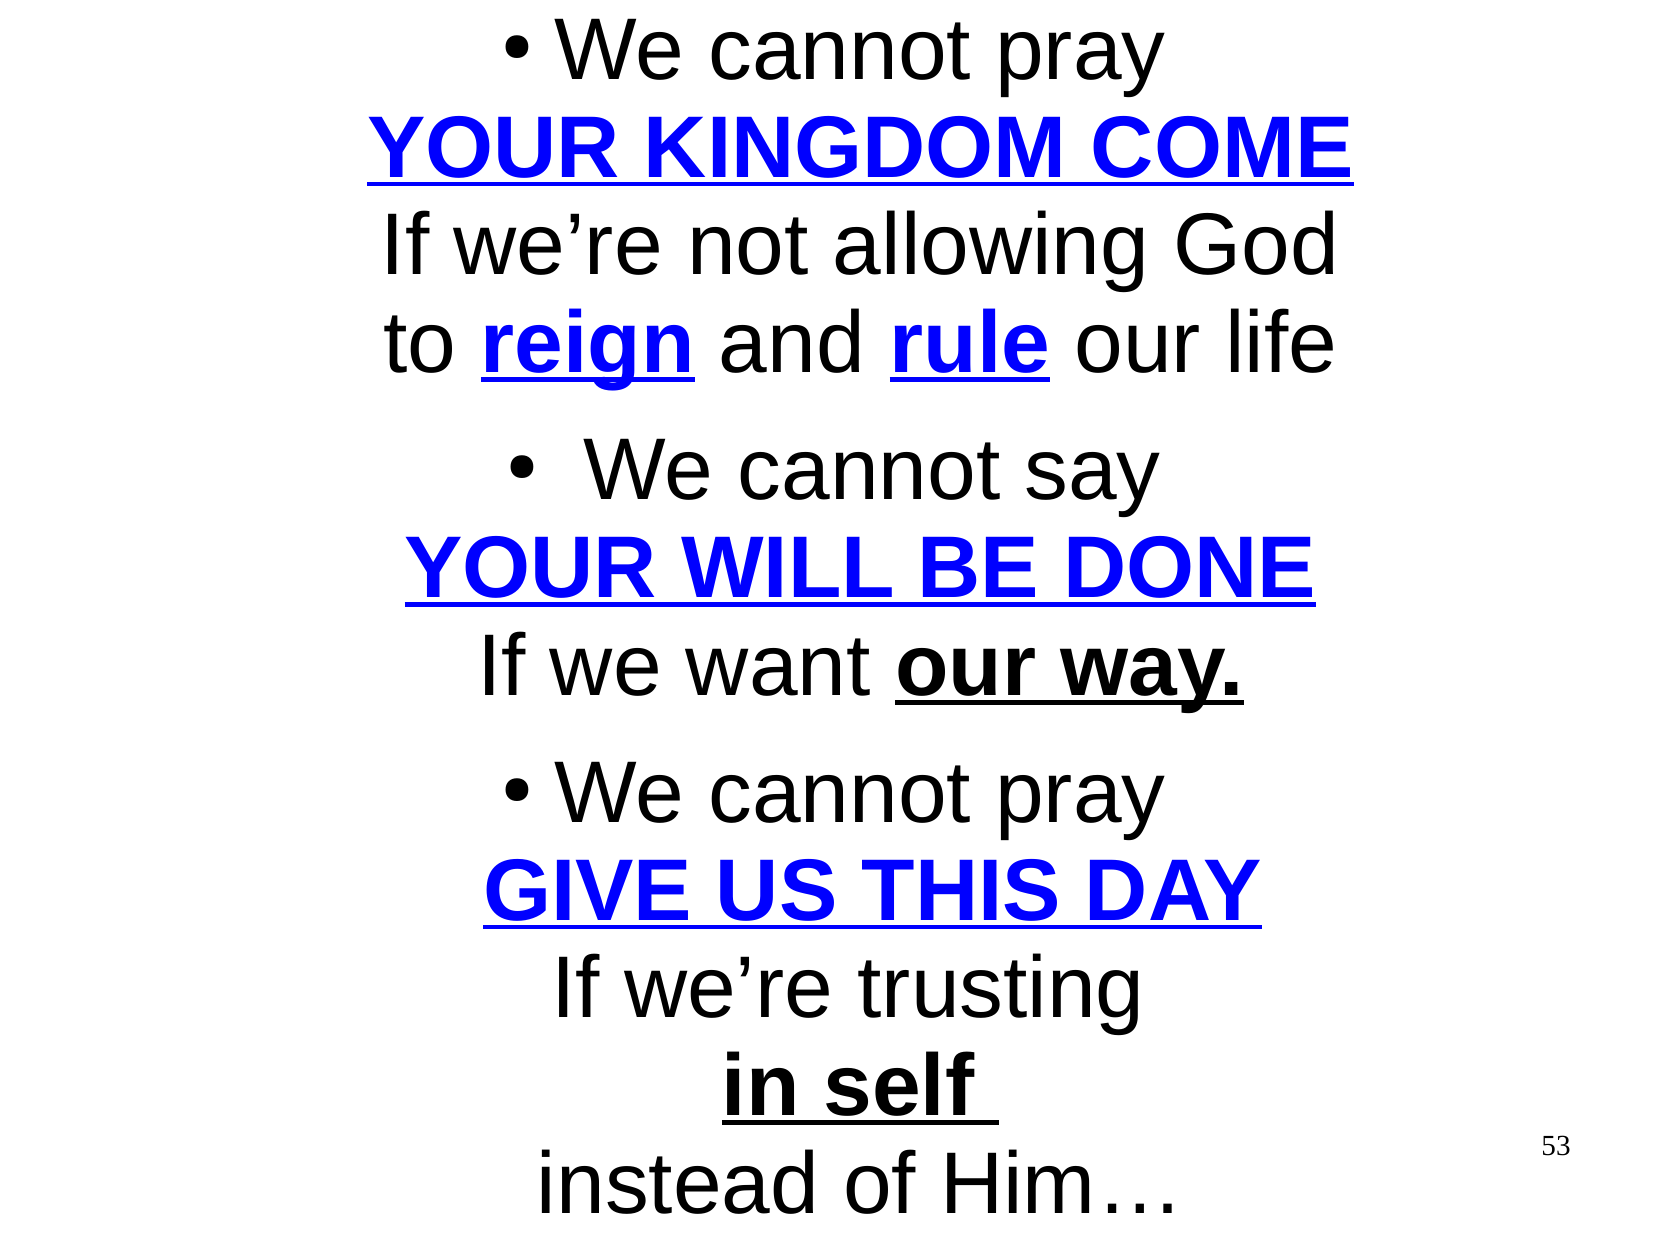

# We cannot pray YOUR KINGDOM COME  If we’re not allowing God to reign and rule our life
 We cannot say
YOUR WILL BE DONE
If we want our way.
We cannot pray
 GIVE US THIS DAY
If we’re trusting
in self
instead of Him…
53